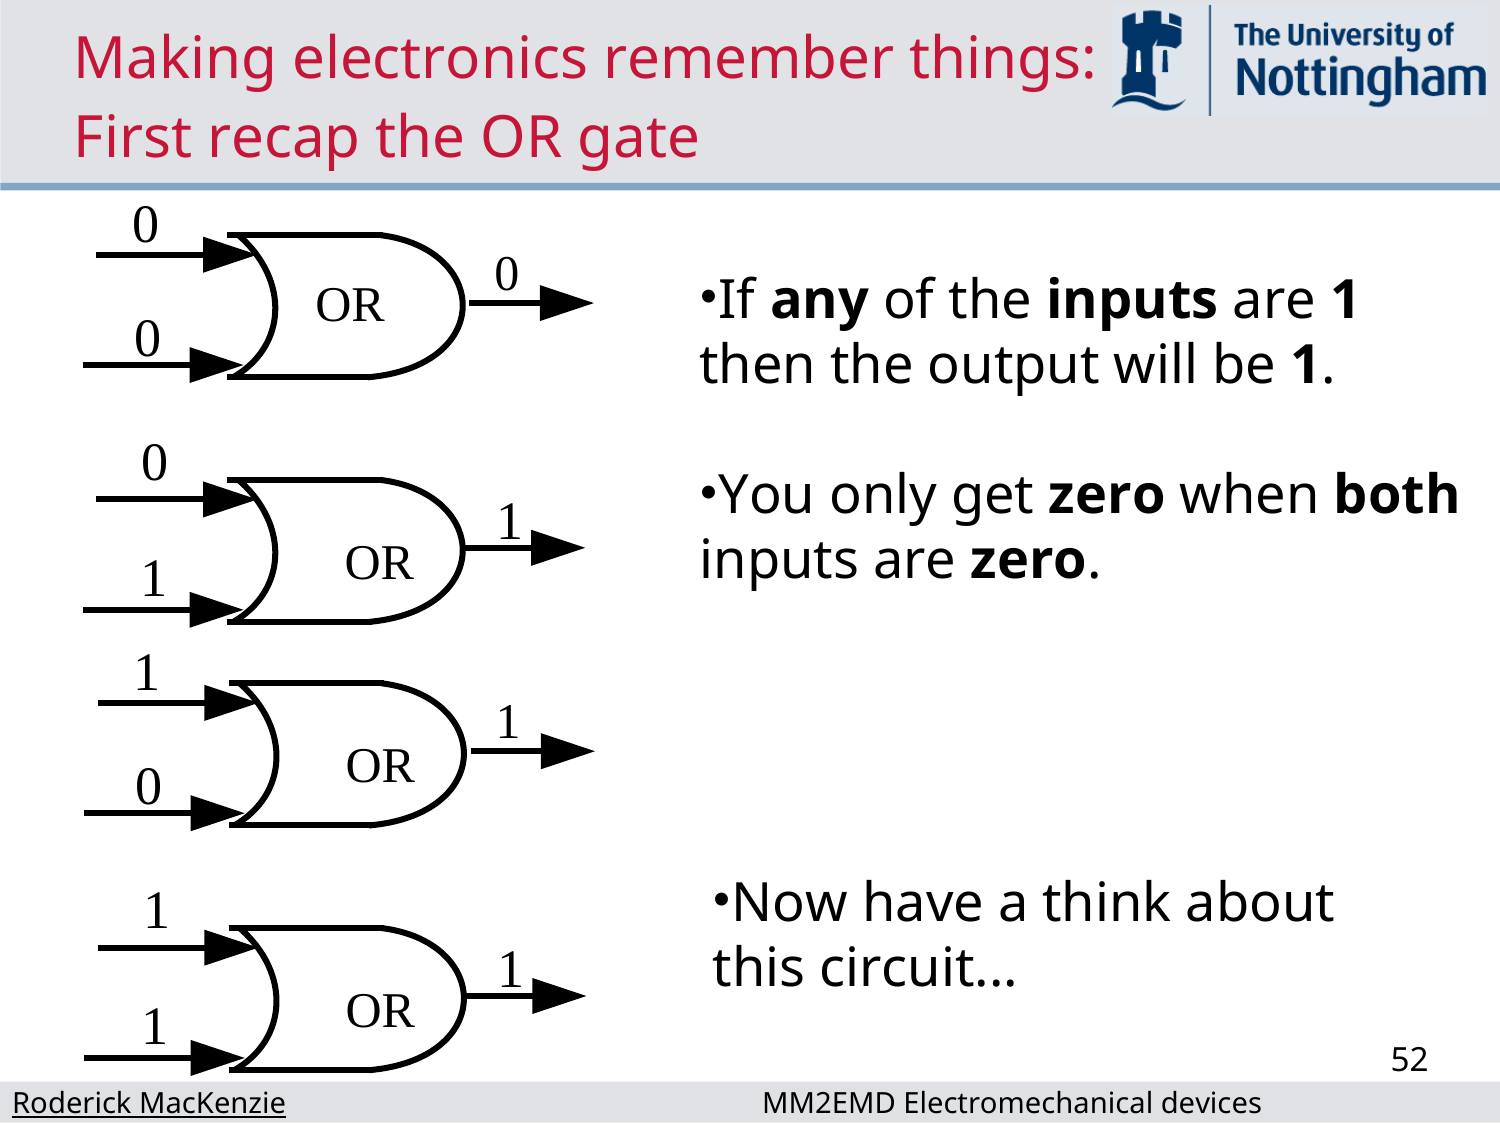

# Making electronics remember things: First recap the OR gate
0
0
If any of the inputs are 1 then the output will be 1.
You only get zero when both inputs are zero.
OR
0
0
1
OR
1
1
1
OR
0
Now have a think about this circuit...
1
1
OR
1